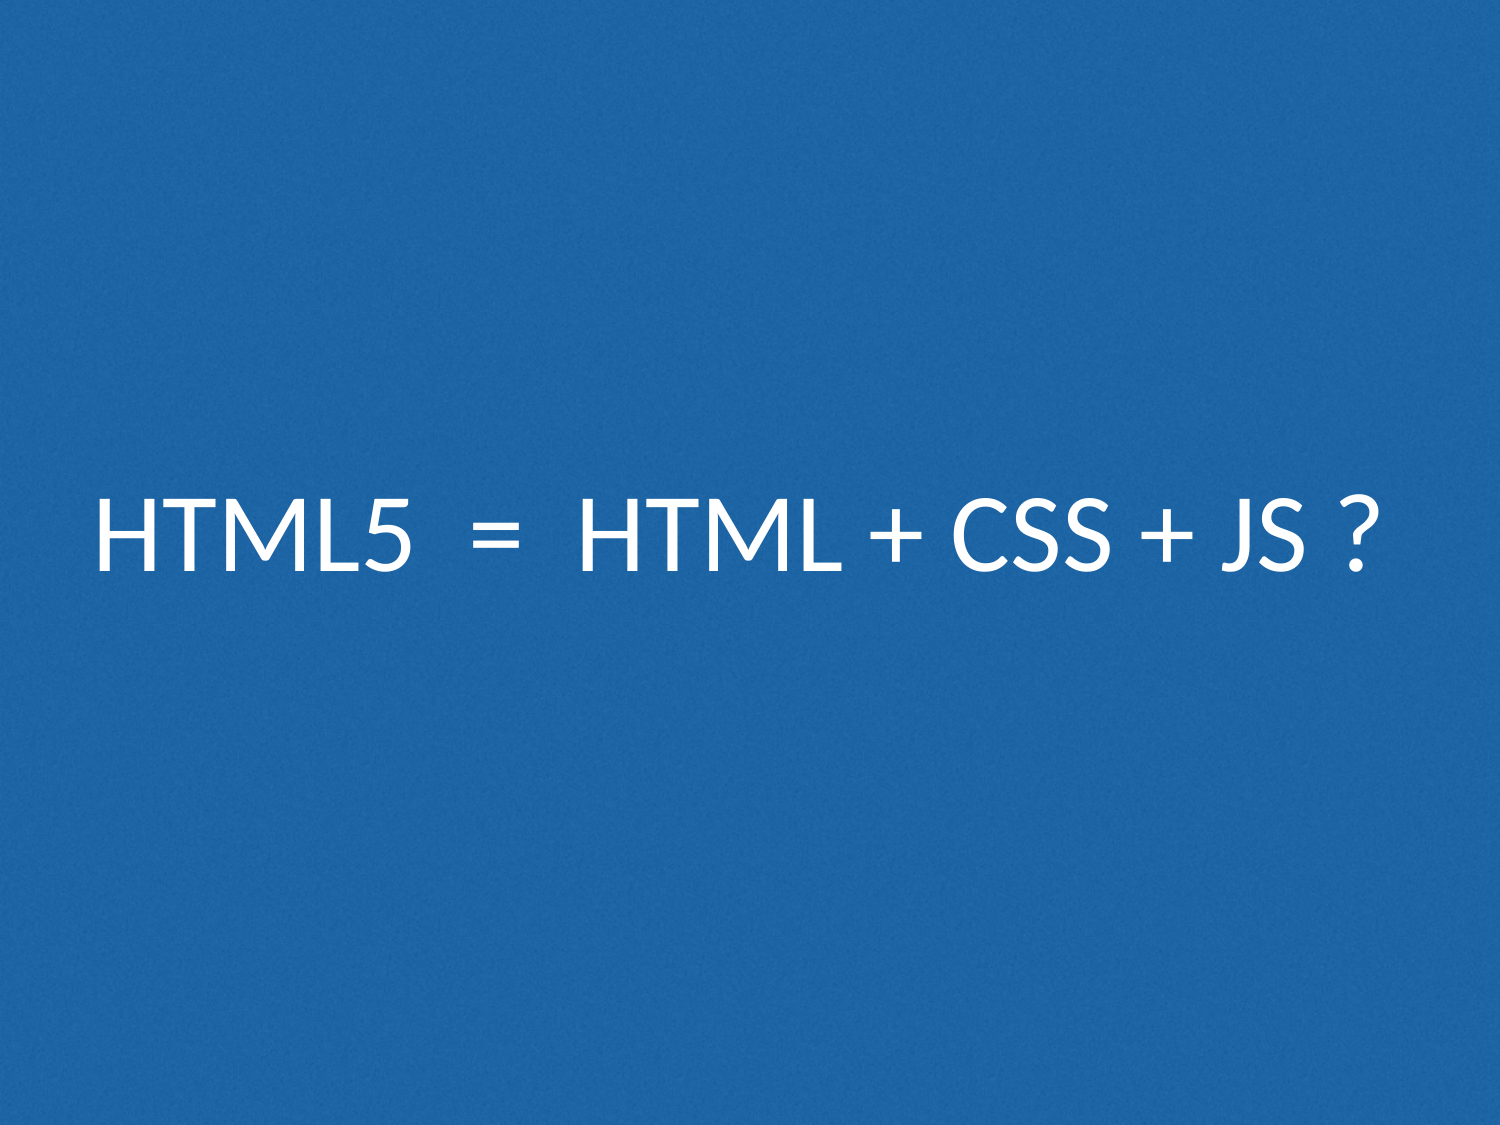

# HTML5 = HTML + CSS + JS ?